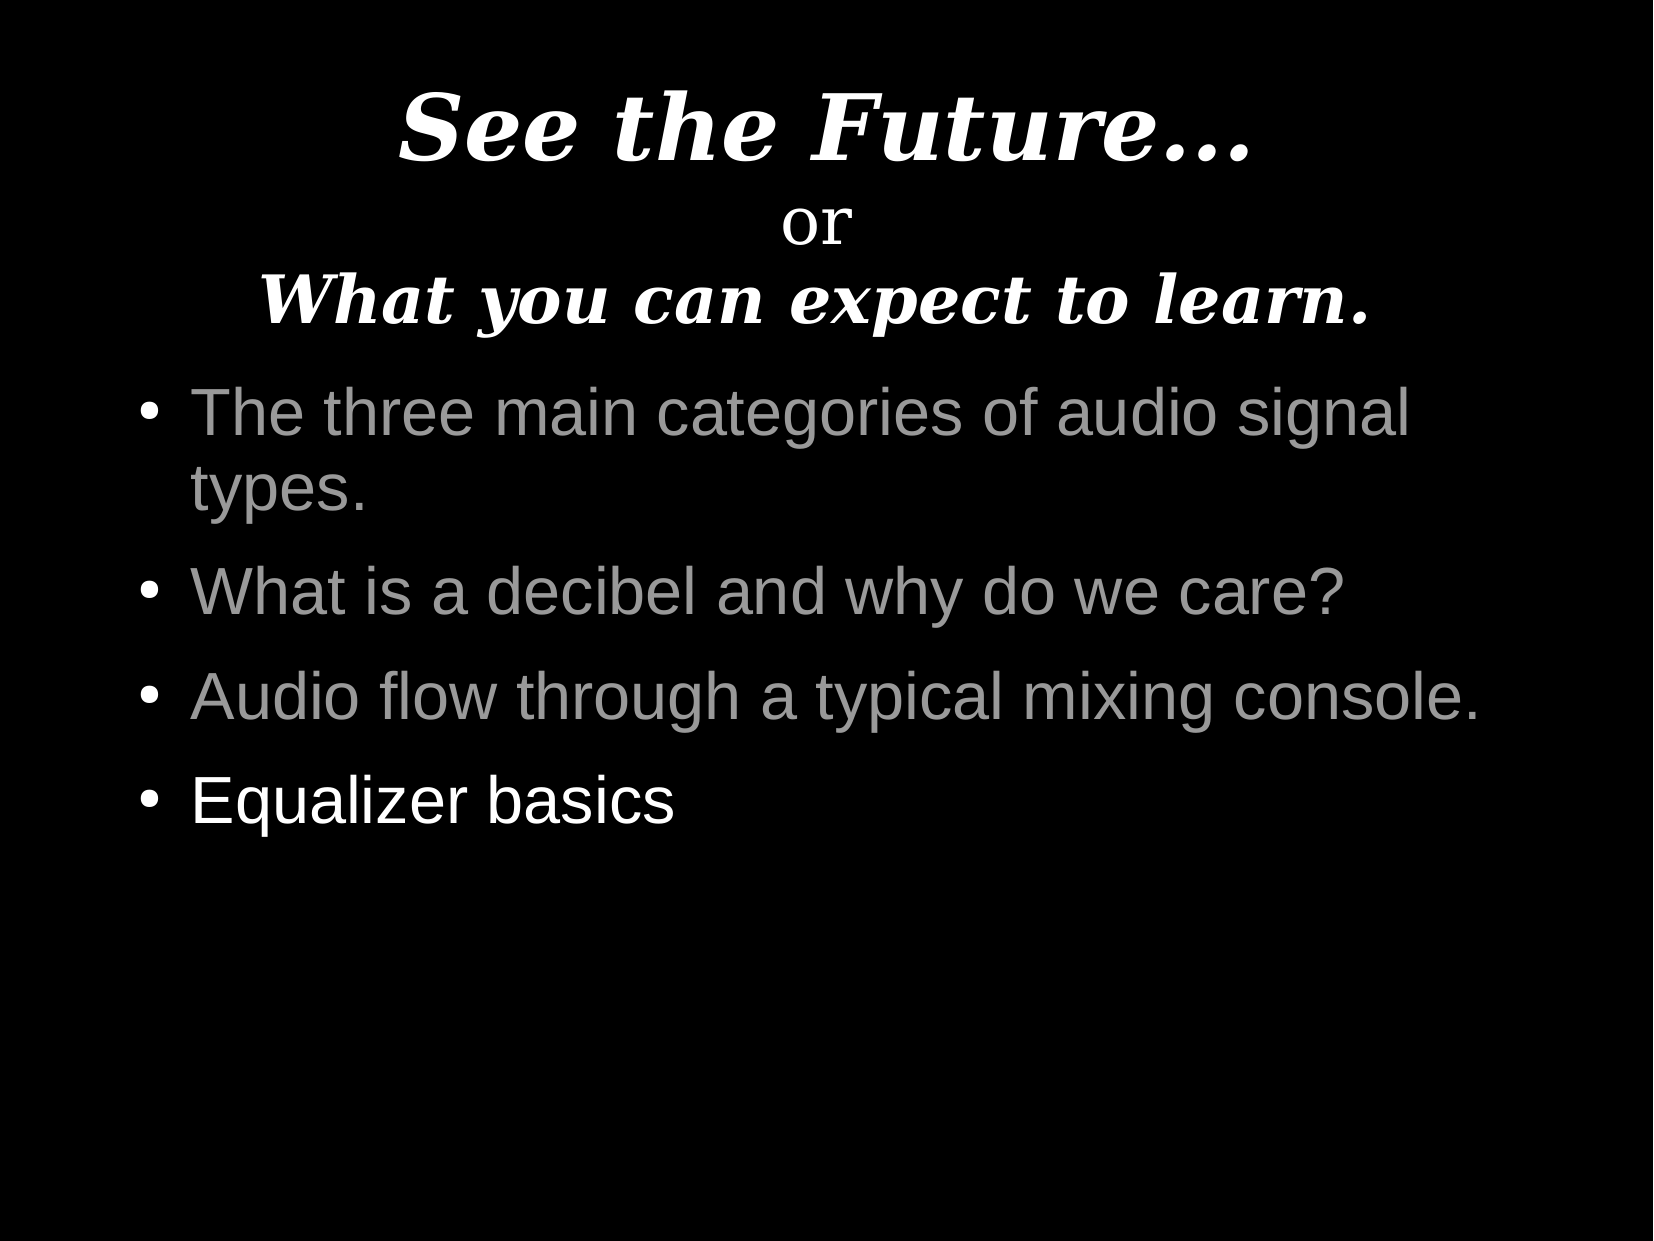

See the Future...
or
What you can expect to learn.
# The three main categories of audio signal types.
What is a decibel and why do we care?
Audio flow through a typical mixing console.
Equalizer basics